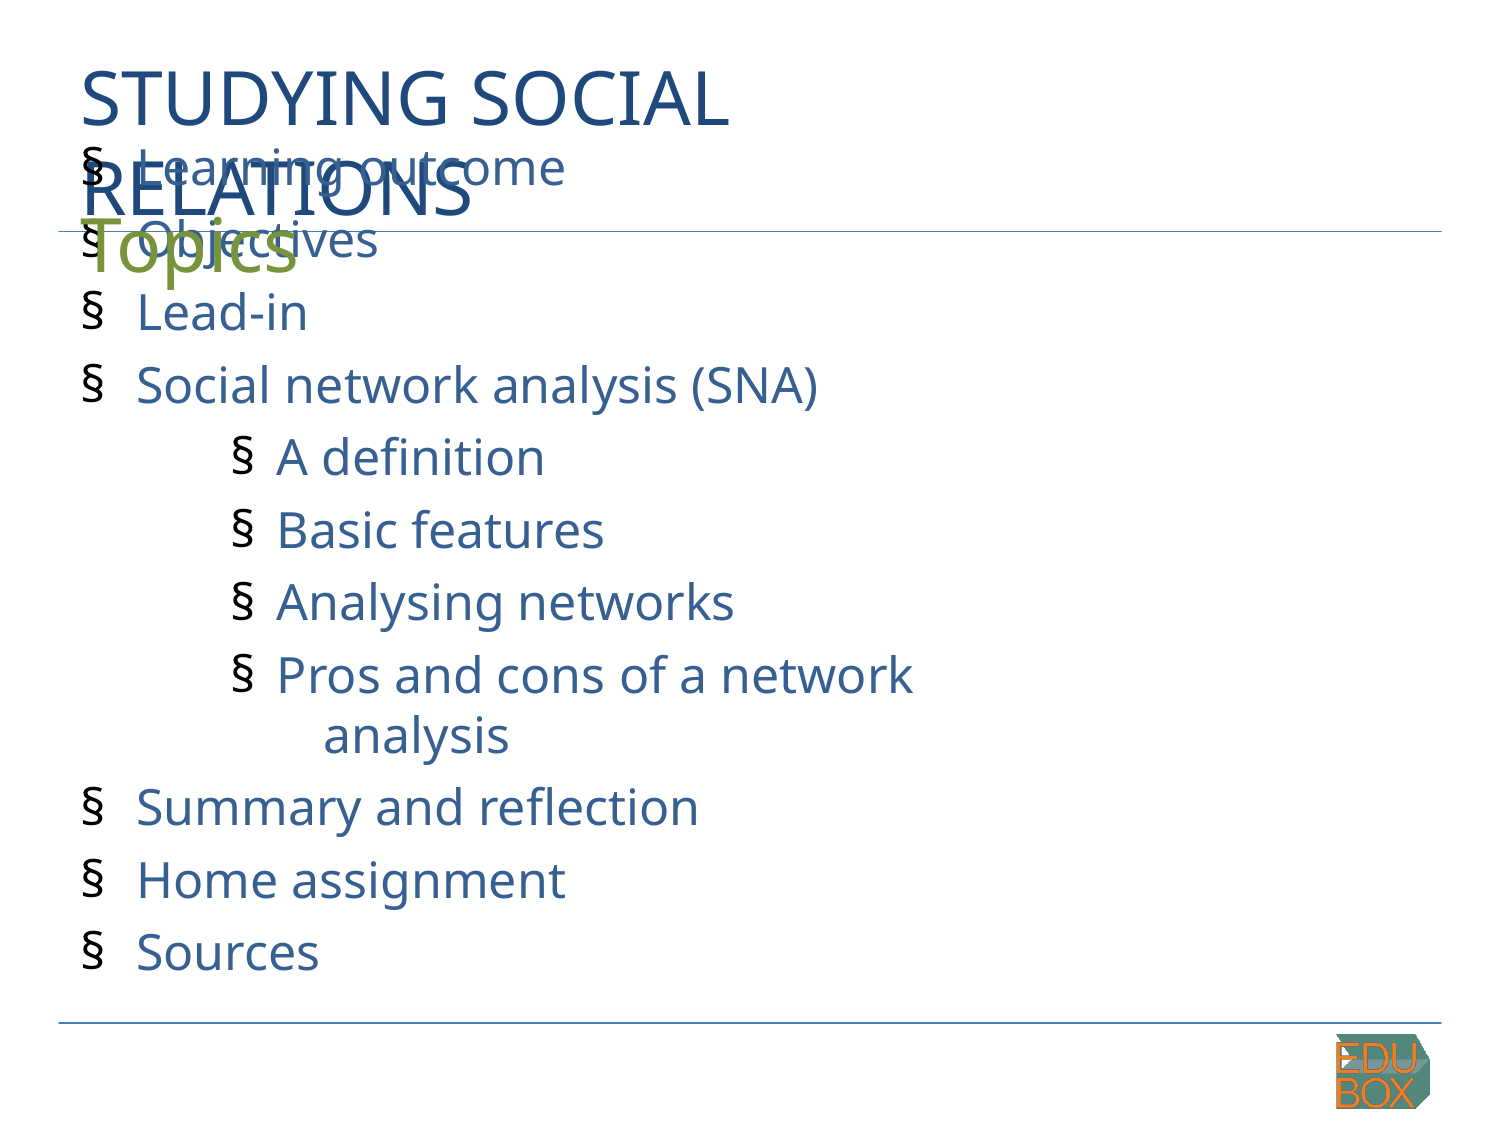

# STUDYING SOCIAL RELATIONS
Learning outcome
Objectives
Lead-in
Social network analysis (SNA)
A definition
Basic features
Analysing networks
Pros and cons of a network analysis
Summary and reflection
Home assignment
Sources
Topics